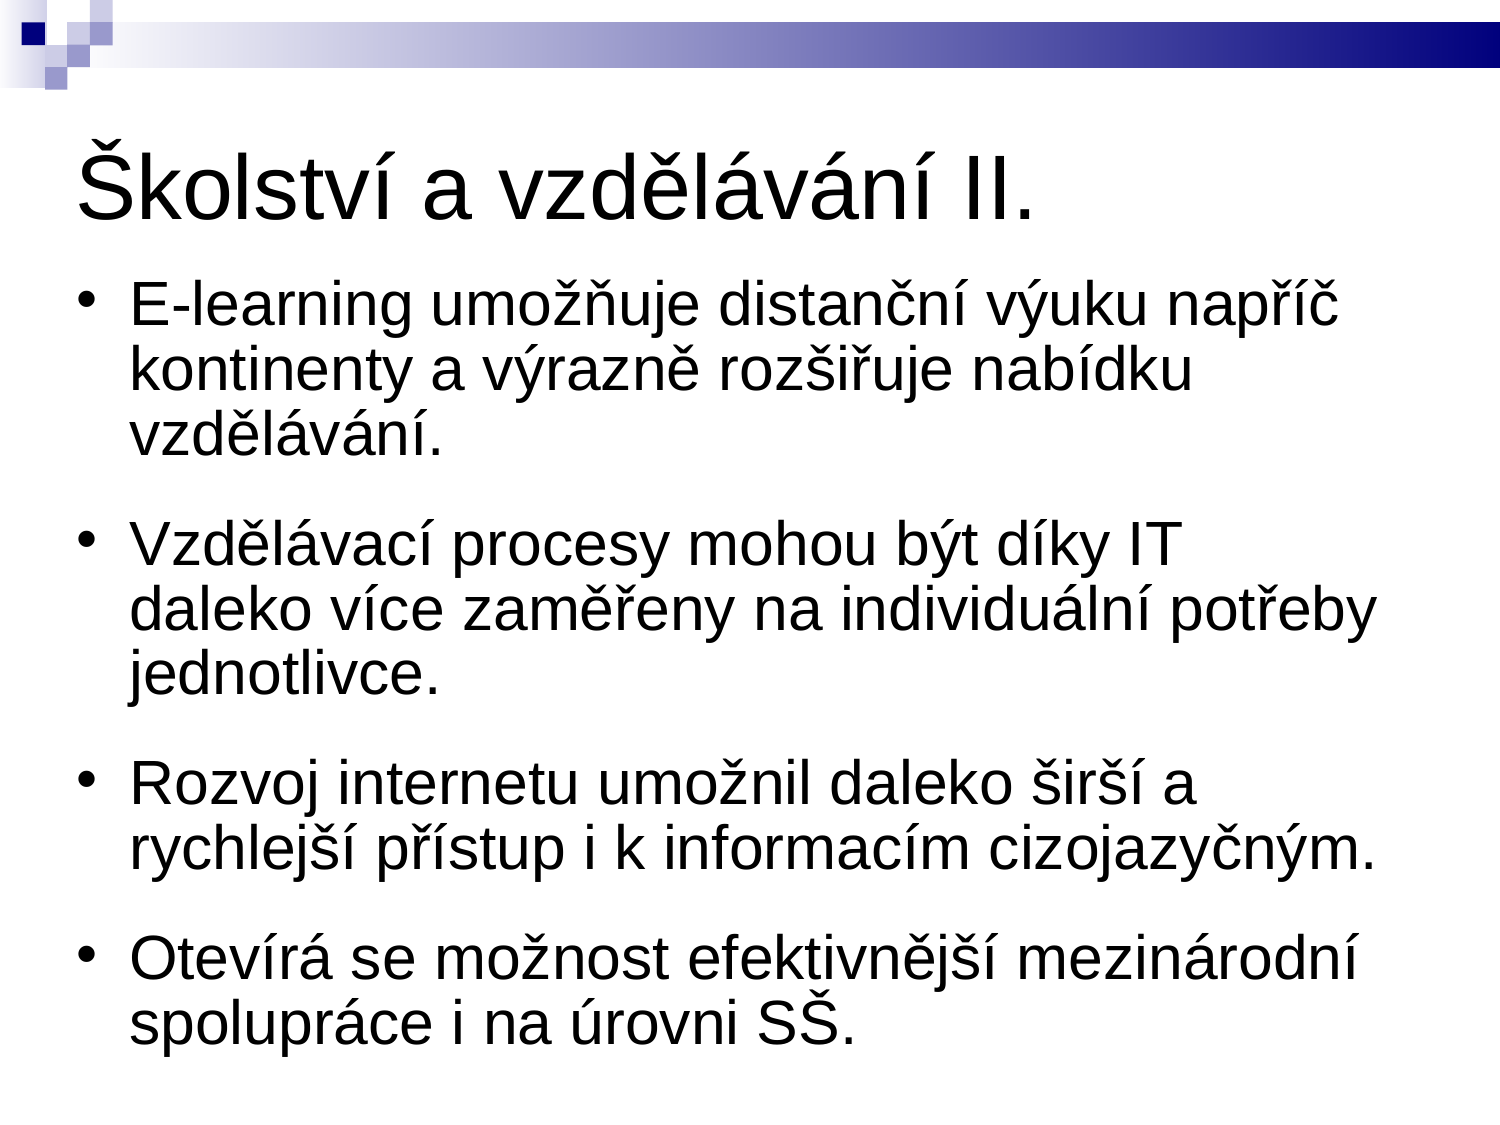

# Školství a vzdělávání II.
E-learning umožňuje distanční výuku napříč kontinenty a výrazně rozšiřuje nabídku vzdělávání.
Vzdělávací procesy mohou být díky IT
daleko více zaměřeny na individuální potřeby jednotlivce.
Rozvoj internetu umožnil daleko širší a rychlejší přístup i k informacím cizojazyčným.
Otevírá se možnost efektivnější mezinárodní spolupráce i na úrovni SŠ.